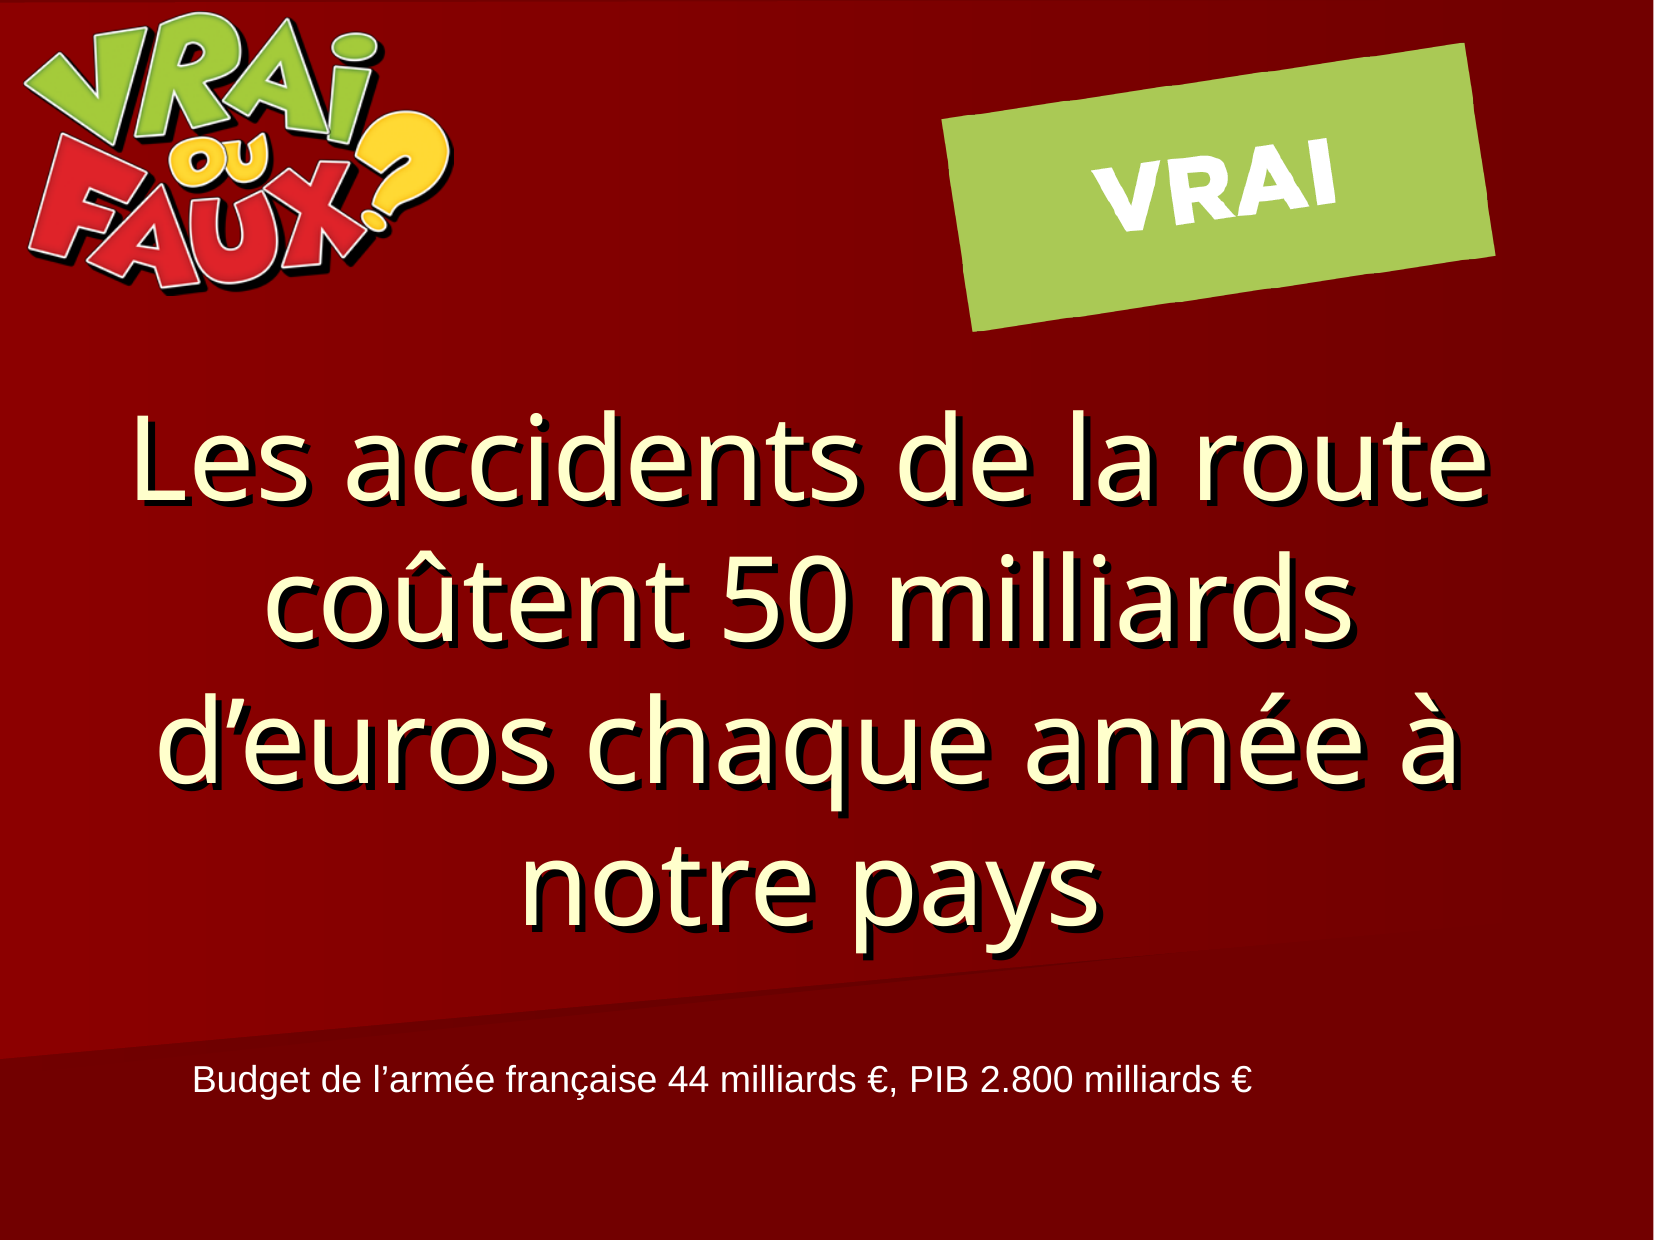

# Les accidents de la route coûtent 50 milliards d’euros chaque année à notre pays
Budget de l’armée française 44 milliards €, PIB 2.800 milliards €